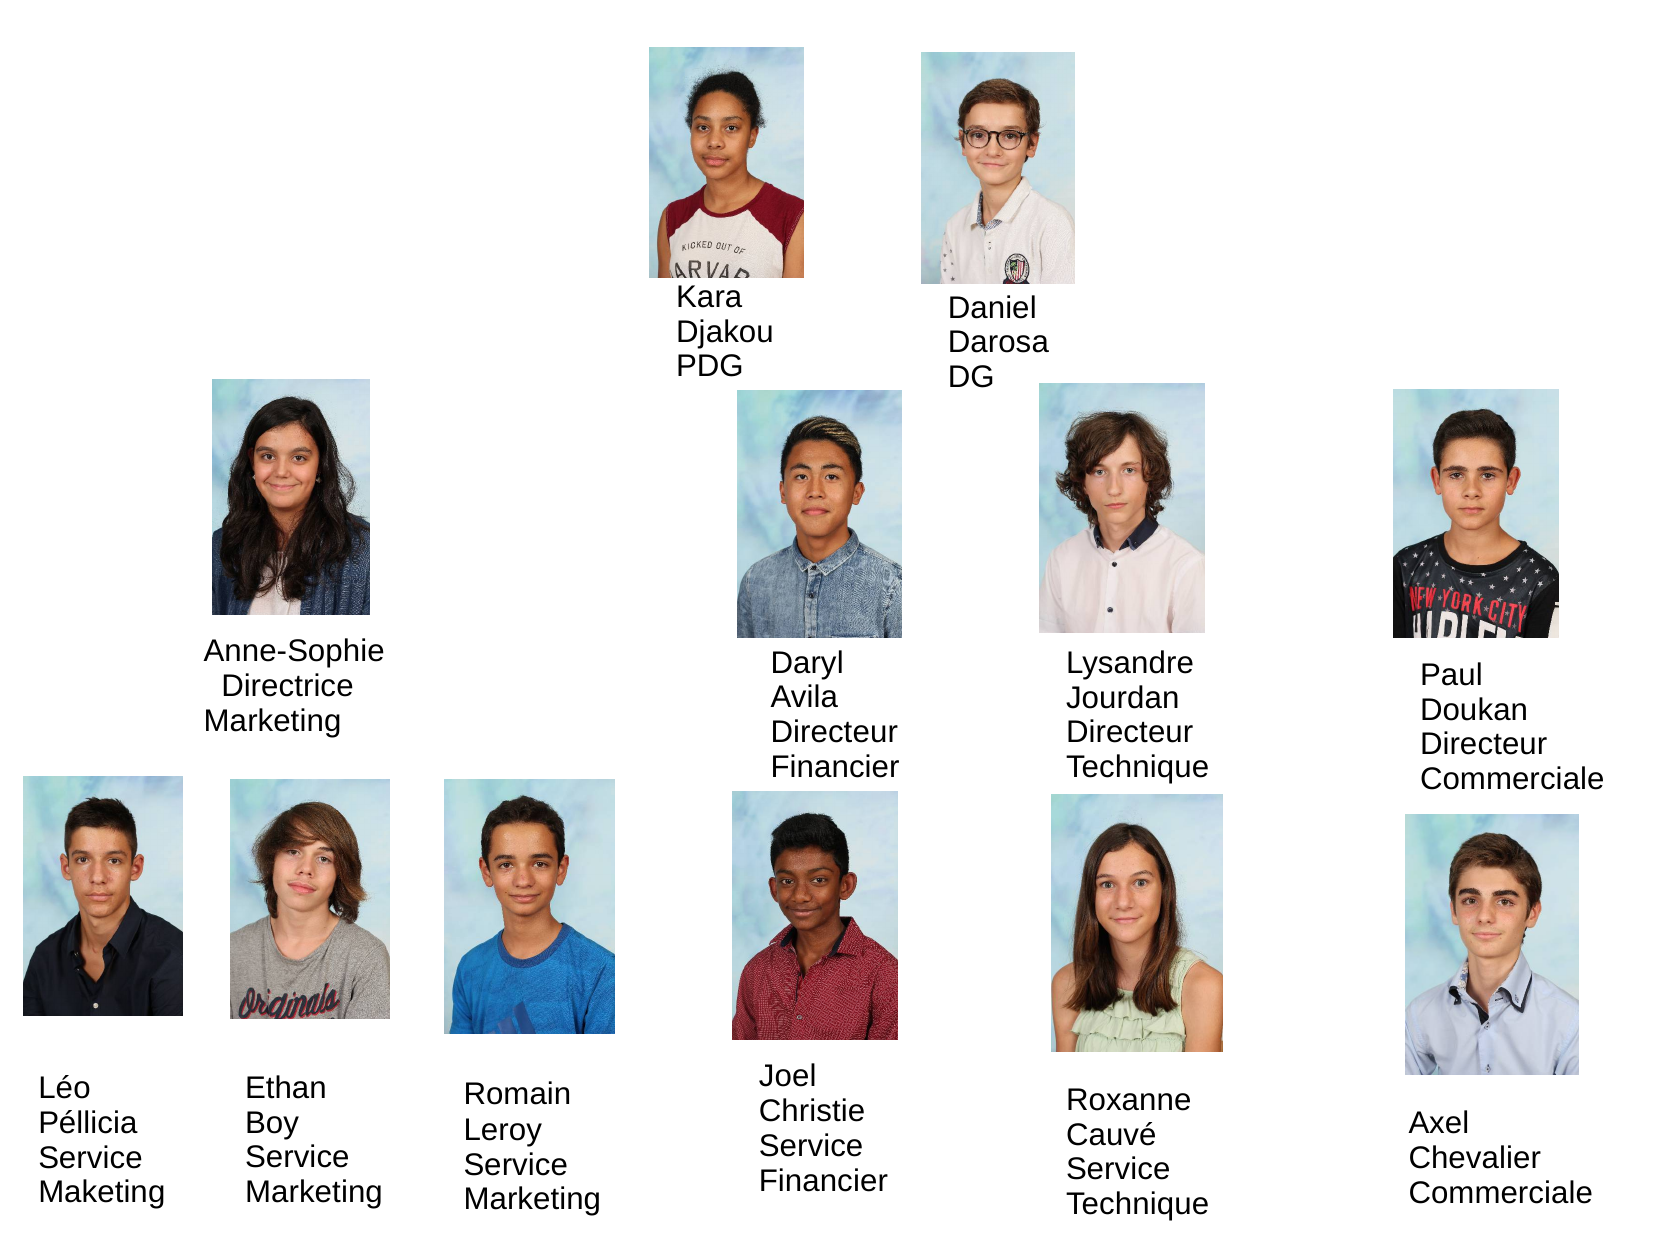

Kara Djakou
PDG
Daniel Darosa
DG
Anne-Sophie
 Directrice Marketing
Daryl
Avila
Directeur Financier
Lysandre
Jourdan
Directeur Technique
Paul
Doukan
Directeur 	Commerciale
Joel
Christie
Service Financier
Ethan
Boy
Service
Marketing
Léo
Péllicia
Service Maketing
Romain
Leroy
Service
Marketing
Roxanne
Cauvé
Service Technique
Axel
Chevalier
Commerciale